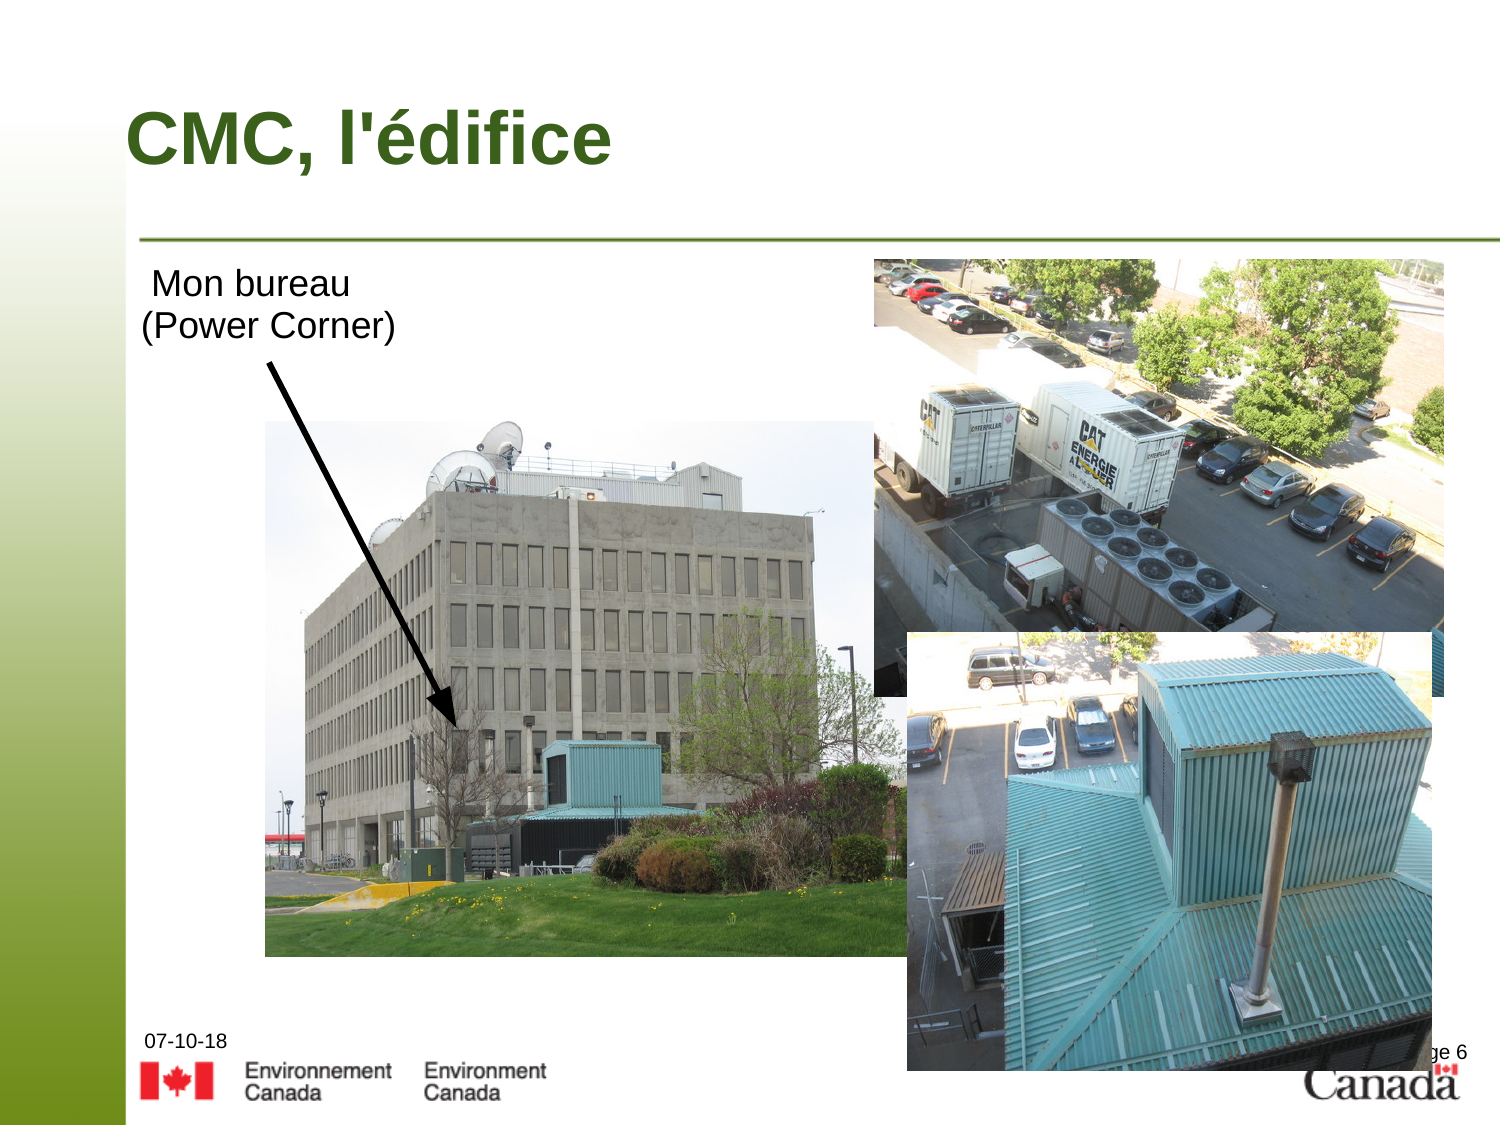

# CMC, l'édifice
 Mon bureau
(Power Corner)